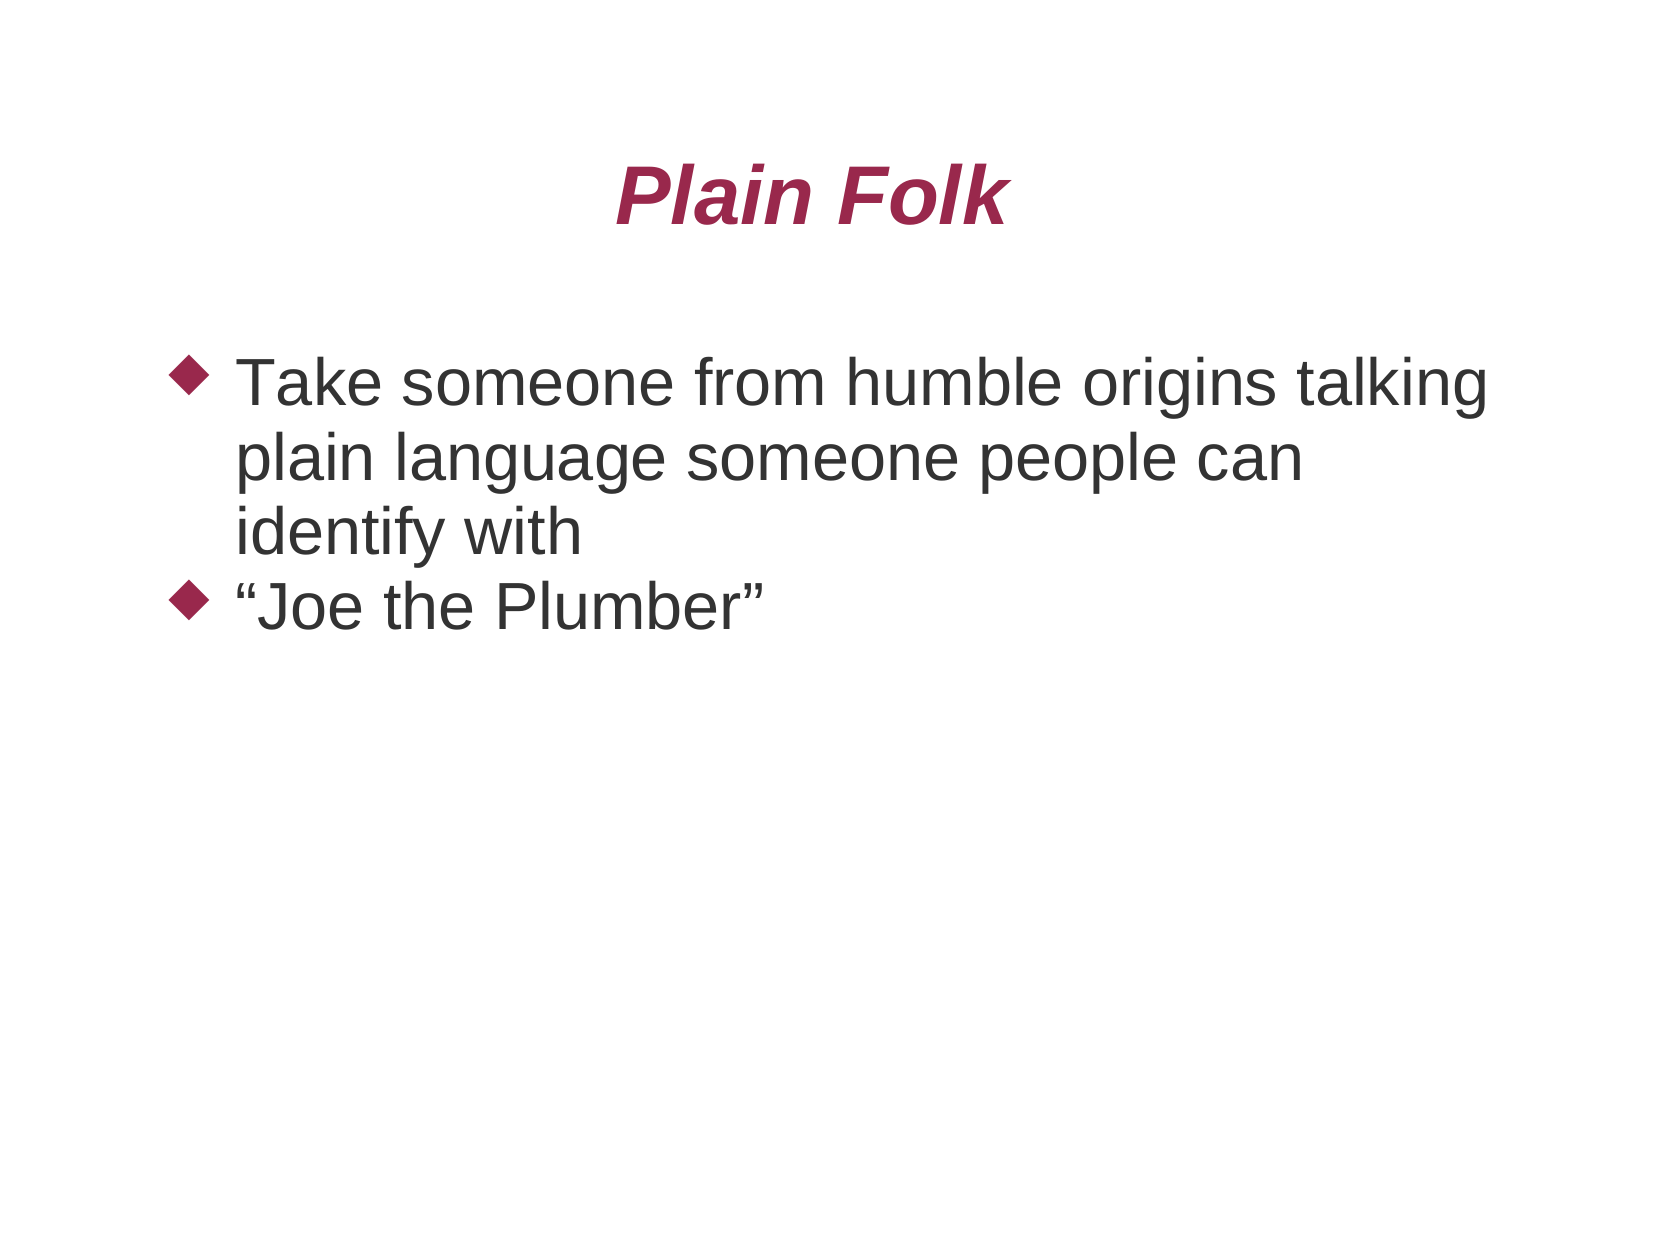

# Plain Folk
Take someone from humble origins talking plain language someone people can identify with
“Joe the Plumber”